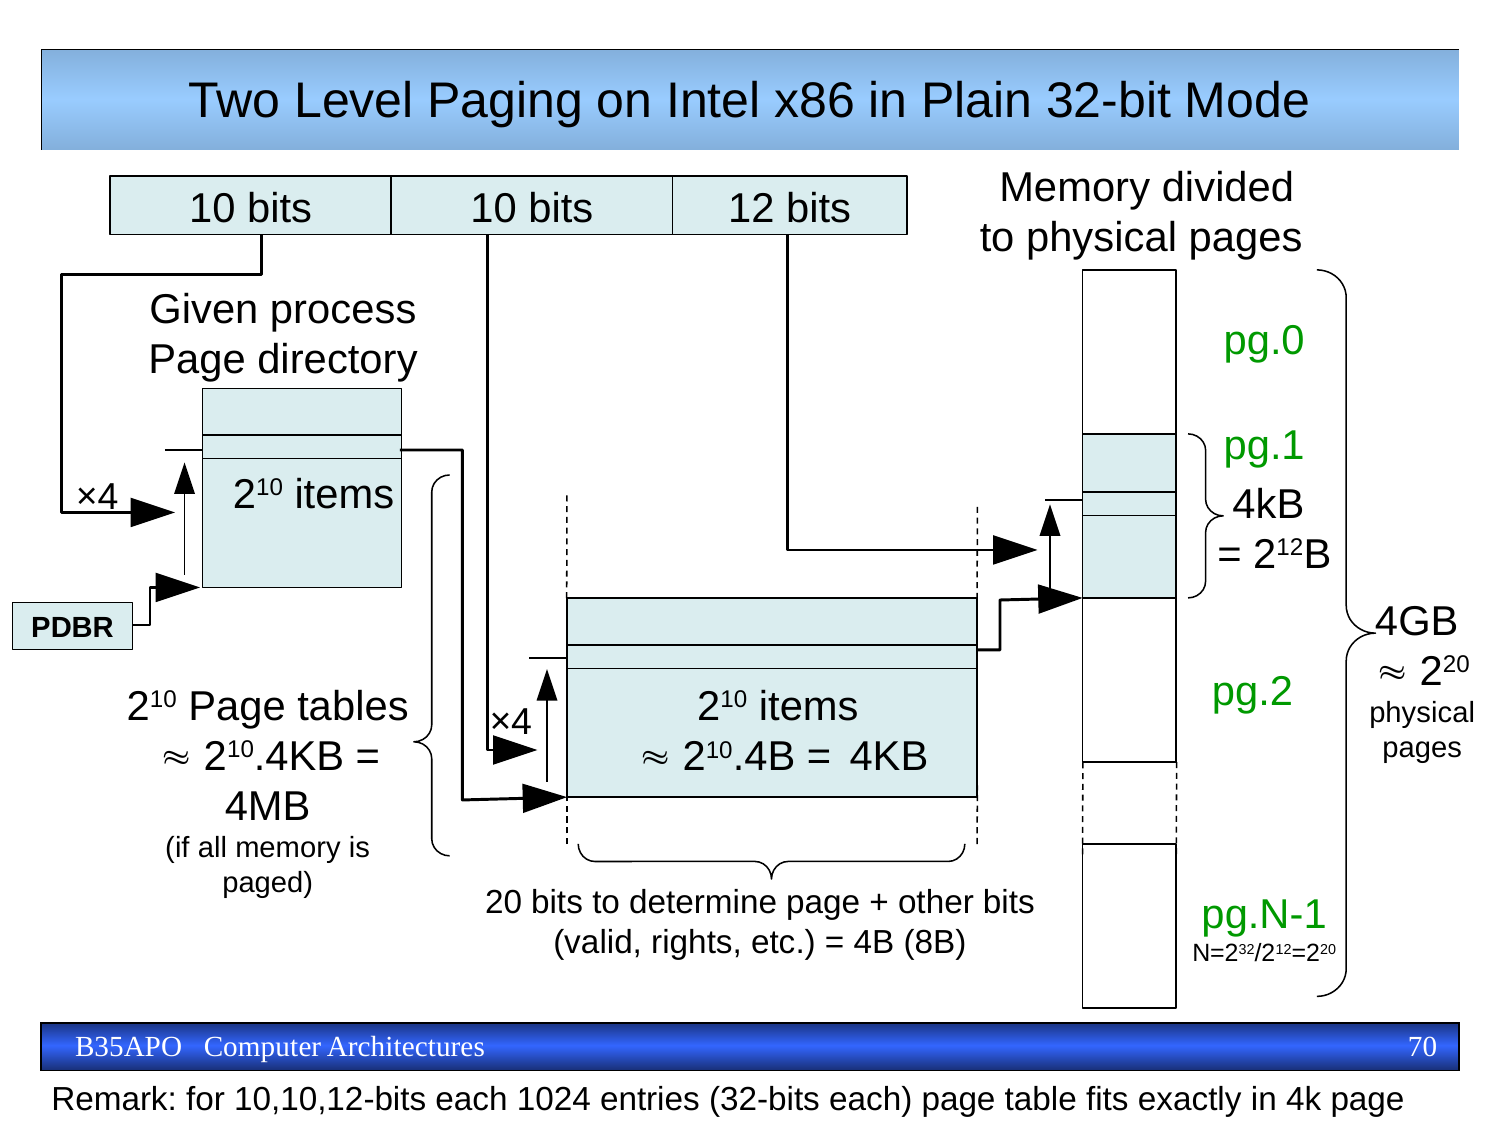

# Two Level Paging on Intel x86 in Plain 32-bit Mode
 Memory divided
to physical pages
10 bits
10 bits
12 bits
Given process
Page directory
pg.0
210 items
pg.1
×4
4kB
= 212B
4GB
 220 physical pages
`
PDBR
210 Page tables
  210.4KB = 4MB
(if all memory is paged)
210 items
  210.4B = 4KB
pg.2
×4
20 bits to determine page + other bits (valid, rights, etc.) = 4B (8B)
pg.N-1
N=232/212=220
B35APO Computer Architectures
70
Remark: for 10,10,12-bits each 1024 entries (32-bits each) page table fits exactly in 4k page